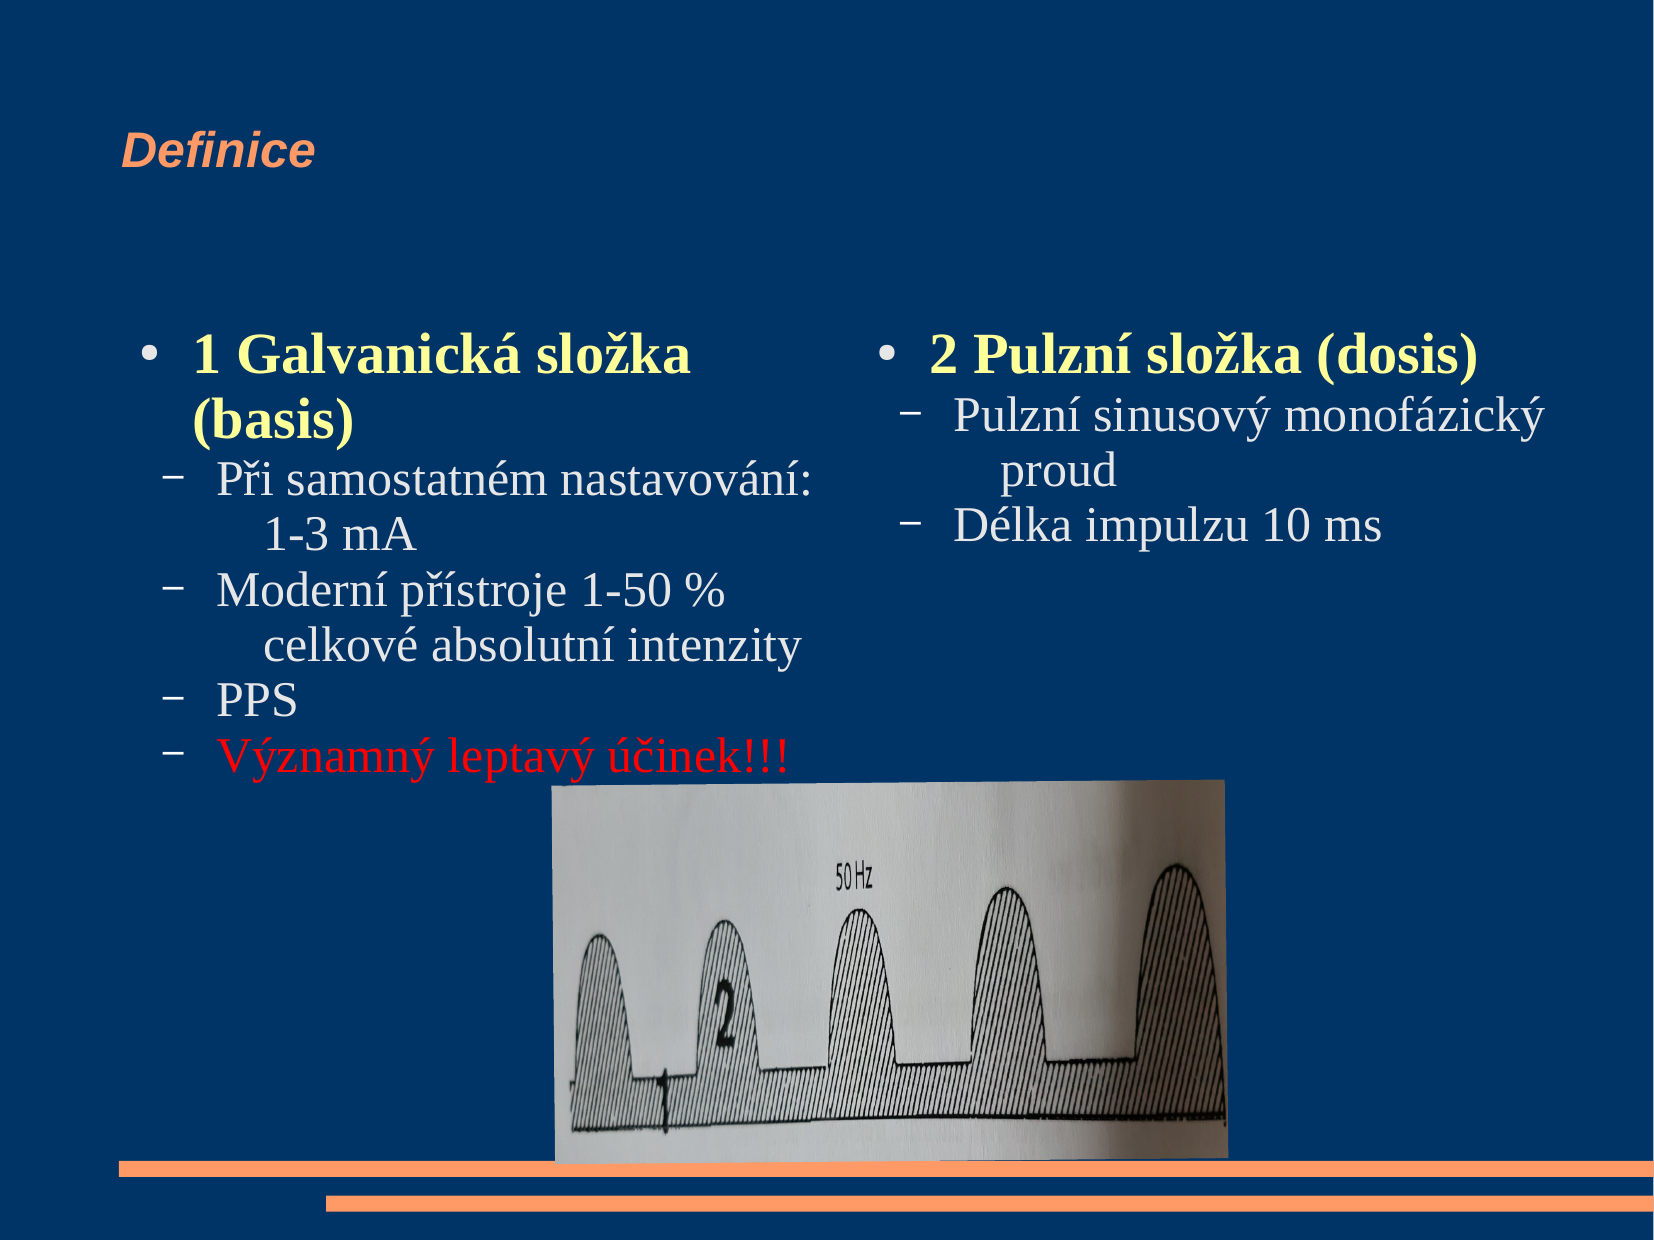

# Definice
1 Galvanická složka (basis)
Při samostatném nastavování: 1-3 mA
Moderní přístroje 1-50 % celkové absolutní intenzity
PPS
Významný leptavý účinek!!!
2 Pulzní složka (dosis)
Pulzní sinusový monofázický proud
Délka impulzu 10 ms